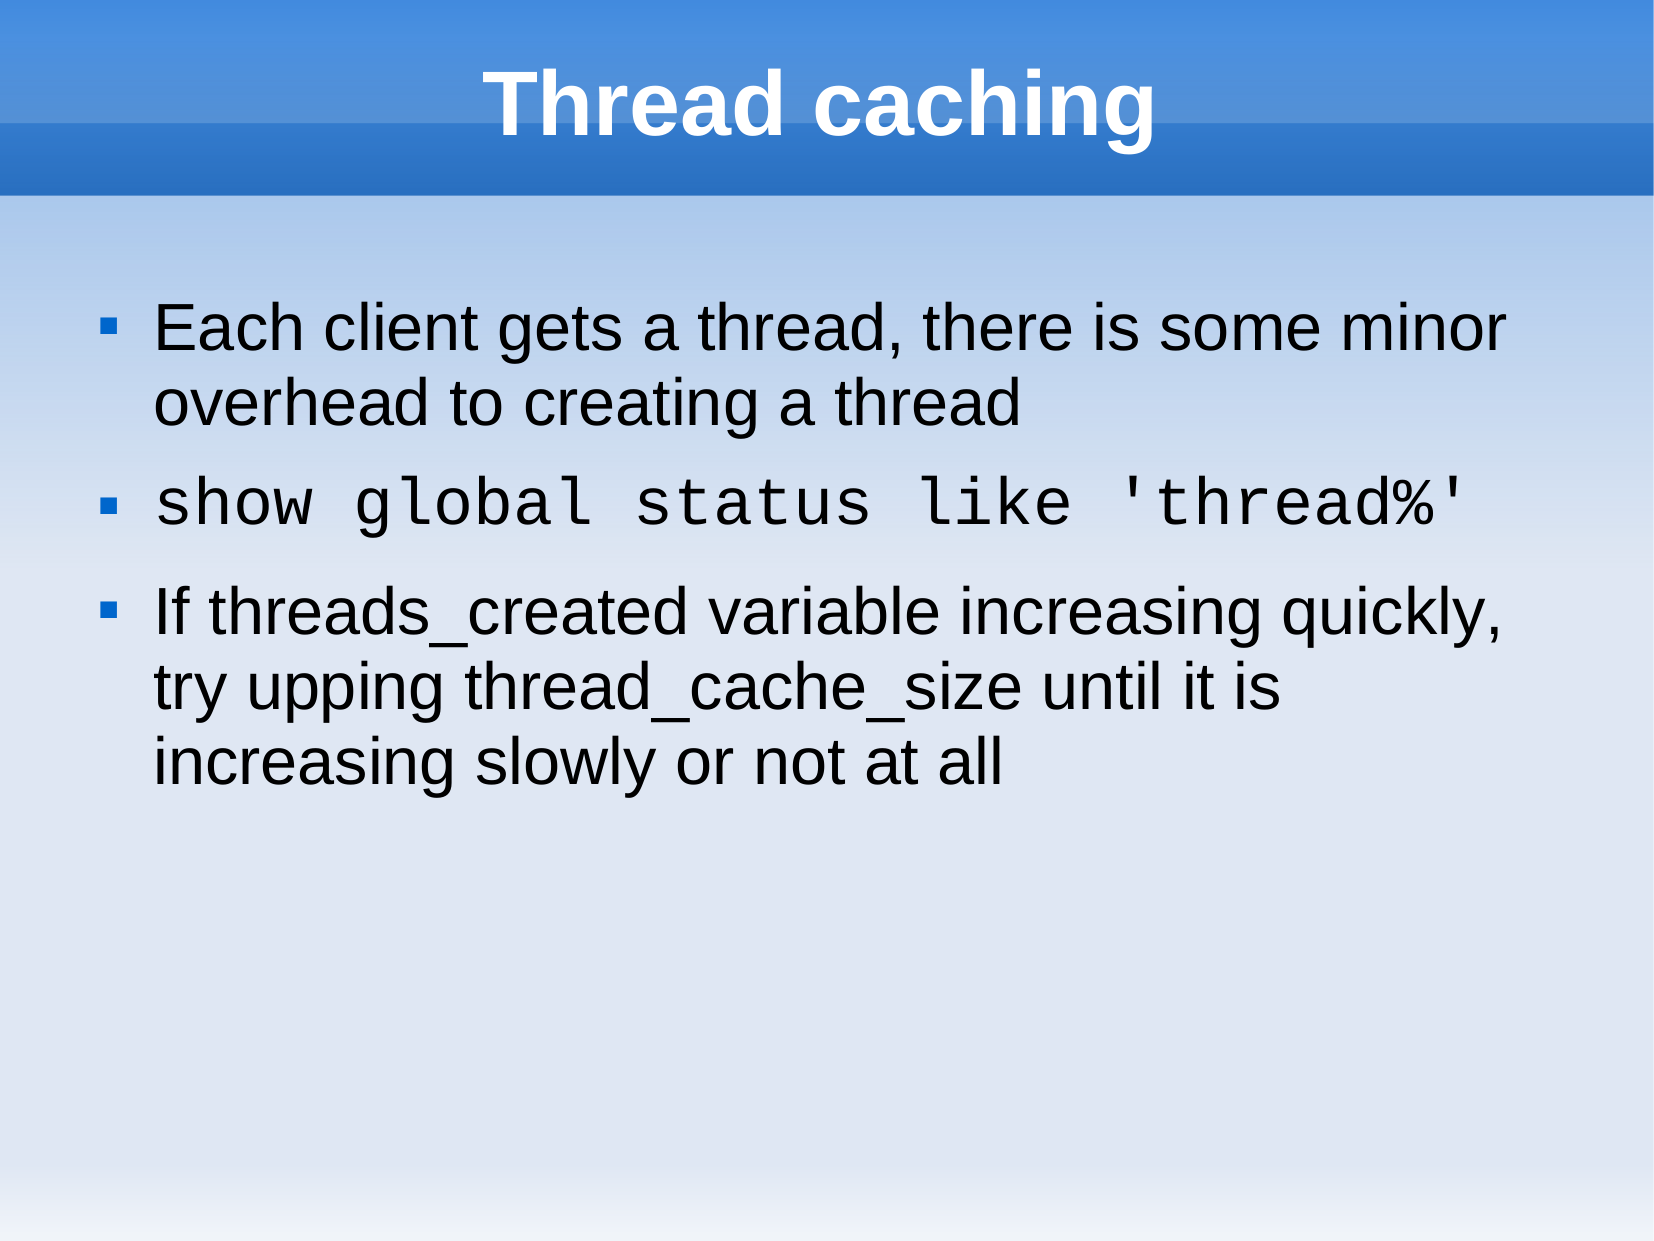

# Thread caching
Each client gets a thread, there is some minor overhead to creating a thread
show global status like 'thread%'
If threads_created variable increasing quickly, try upping thread_cache_size until it is increasing slowly or not at all